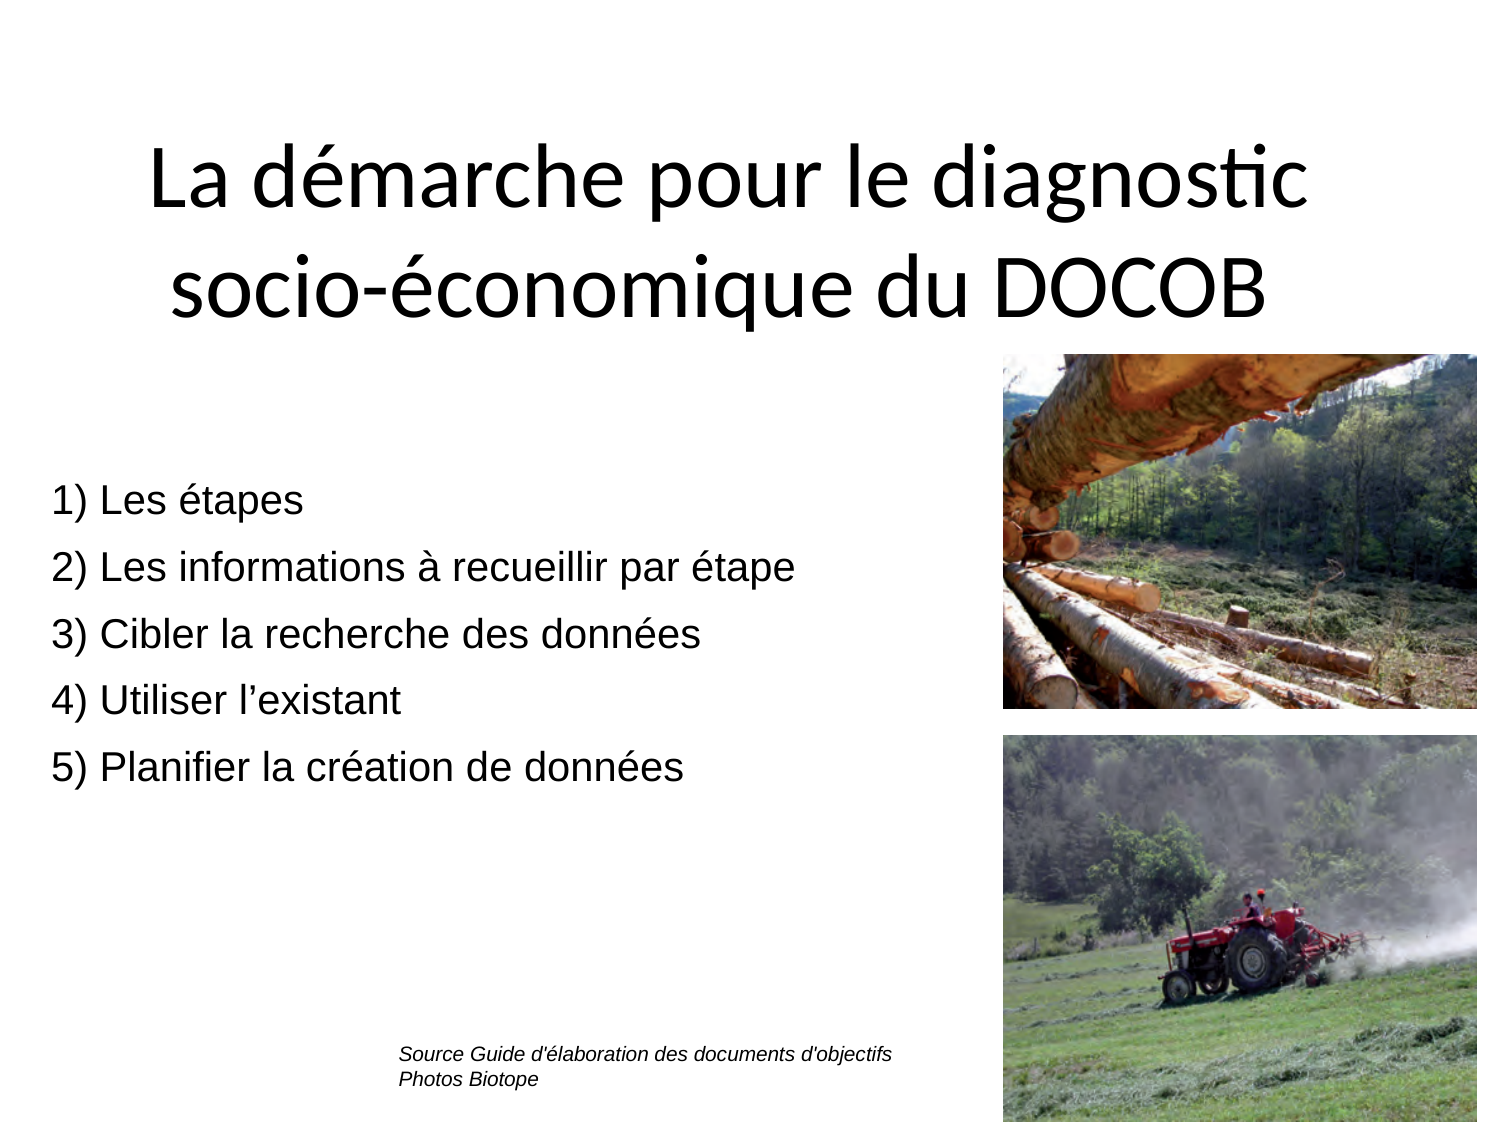

La démarche pour le diagnostic socio-économique du DOCOB
1) Les étapes
2) Les informations à recueillir par étape
3) Cibler la recherche des données
4) Utiliser l’existant
5) Planifier la création de données
Source Guide d'élaboration des documents d'objectifs
Photos Biotope